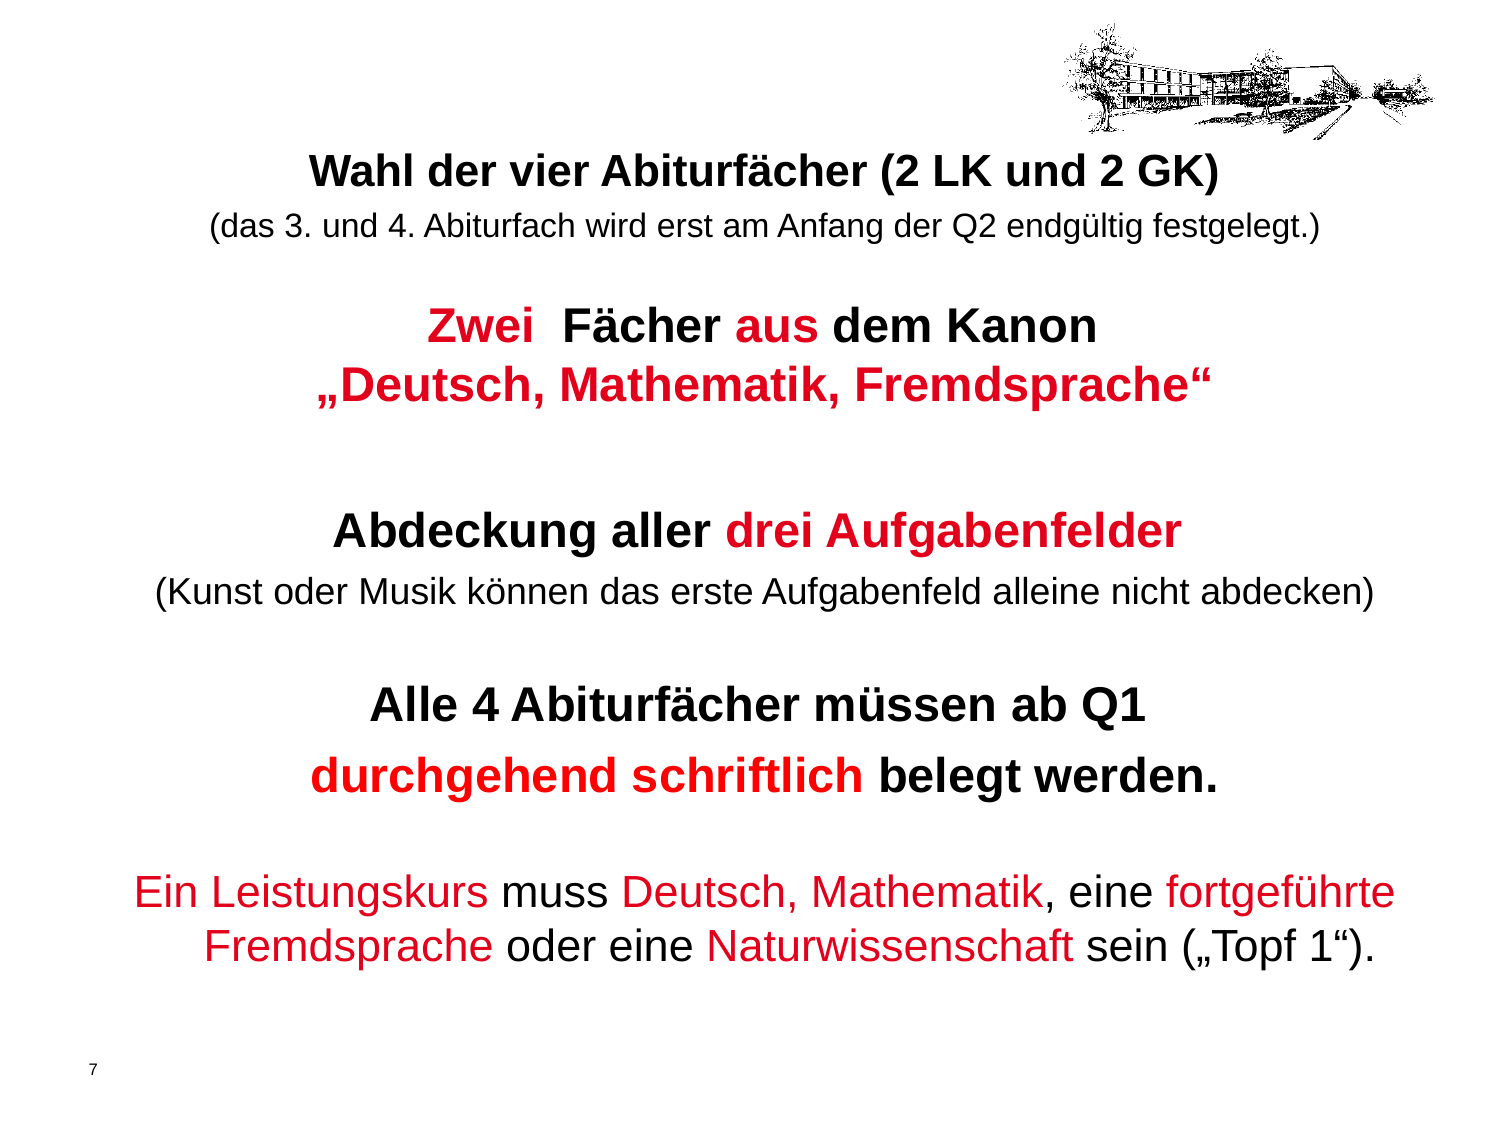

# Wahl der vier Abiturfächer (2 LK und 2 GK)
(das 3. und 4. Abiturfach wird erst am Anfang der Q2 endgültig festgelegt.)
Zwei Fächer aus dem Kanon
„Deutsch, Mathematik, Fremdsprache“
Abdeckung aller drei Aufgabenfelder
(Kunst oder Musik können das erste Aufgabenfeld alleine nicht abdecken)
Alle 4 Abiturfächer müssen ab Q1
durchgehend schriftlich belegt werden.
Ein Leistungskurs muss Deutsch, Mathematik, eine fortgeführte Fremdsprache oder eine Naturwissenschaft sein („Topf 1“).